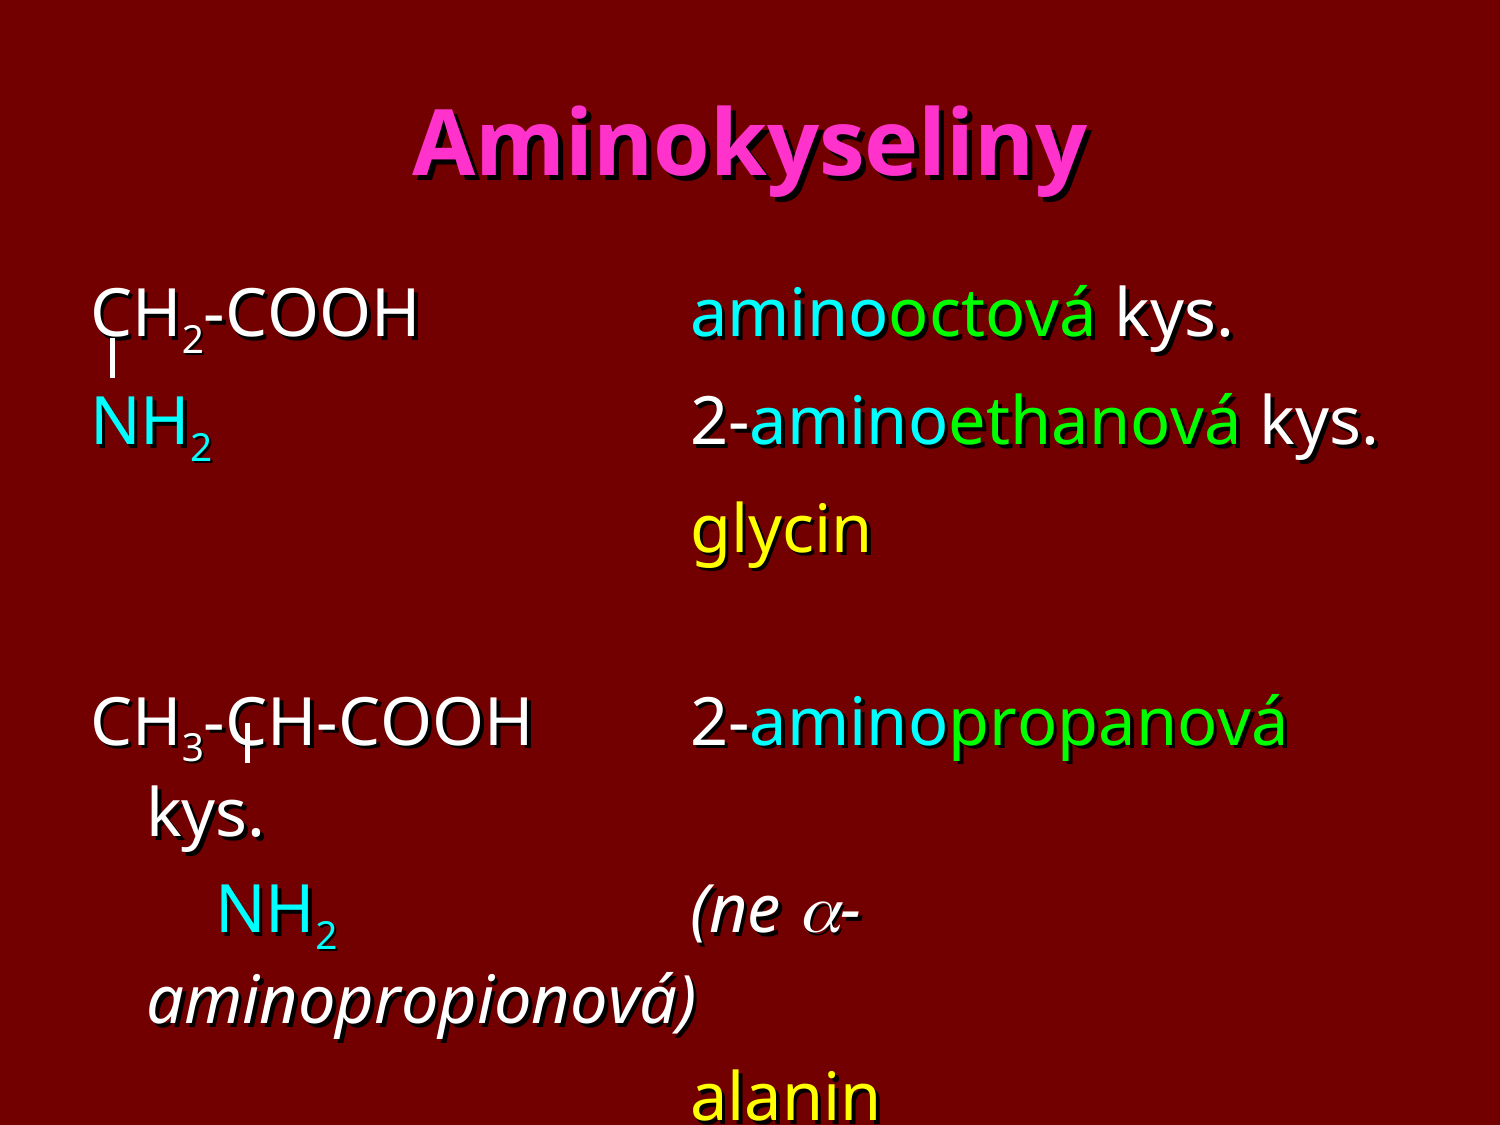

# Aminokyseliny
CH2-COOH		aminooctová kys.
NH2				2-aminoethanová kys.
					glycin
CH3-CH-COOH		2-aminopropanová kys.
	 NH2			(ne -aminopropionová)
					alanin